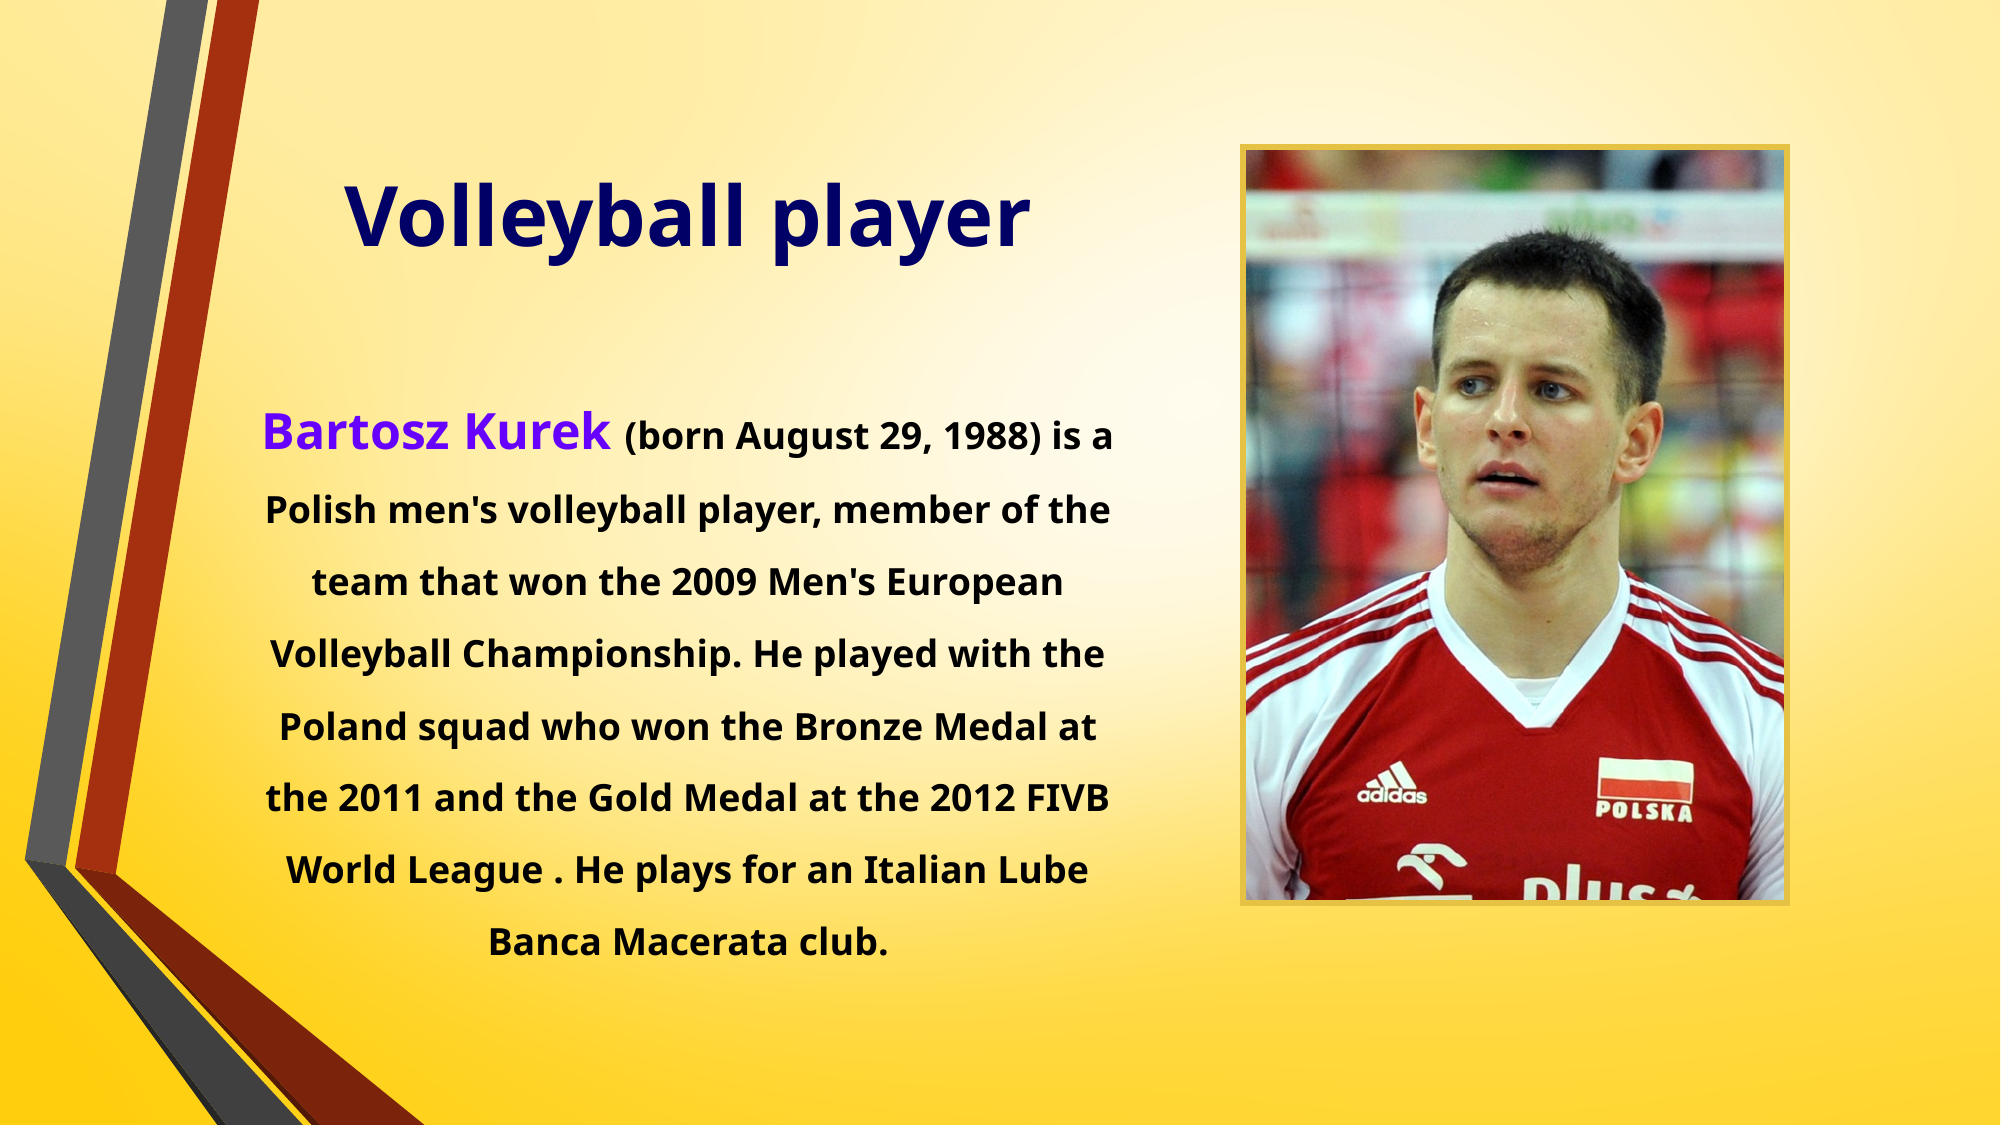

# Volleyball player
Bartosz Kurek (born August 29, 1988) is a Polish men's volleyball player, member of the team that won the 2009 Men's European Volleyball Championship. He played with the Poland squad who won the Bronze Medal at the 2011 and the Gold Medal at the 2012 FIVB World League . He plays for an Italian Lube Banca Macerata club.